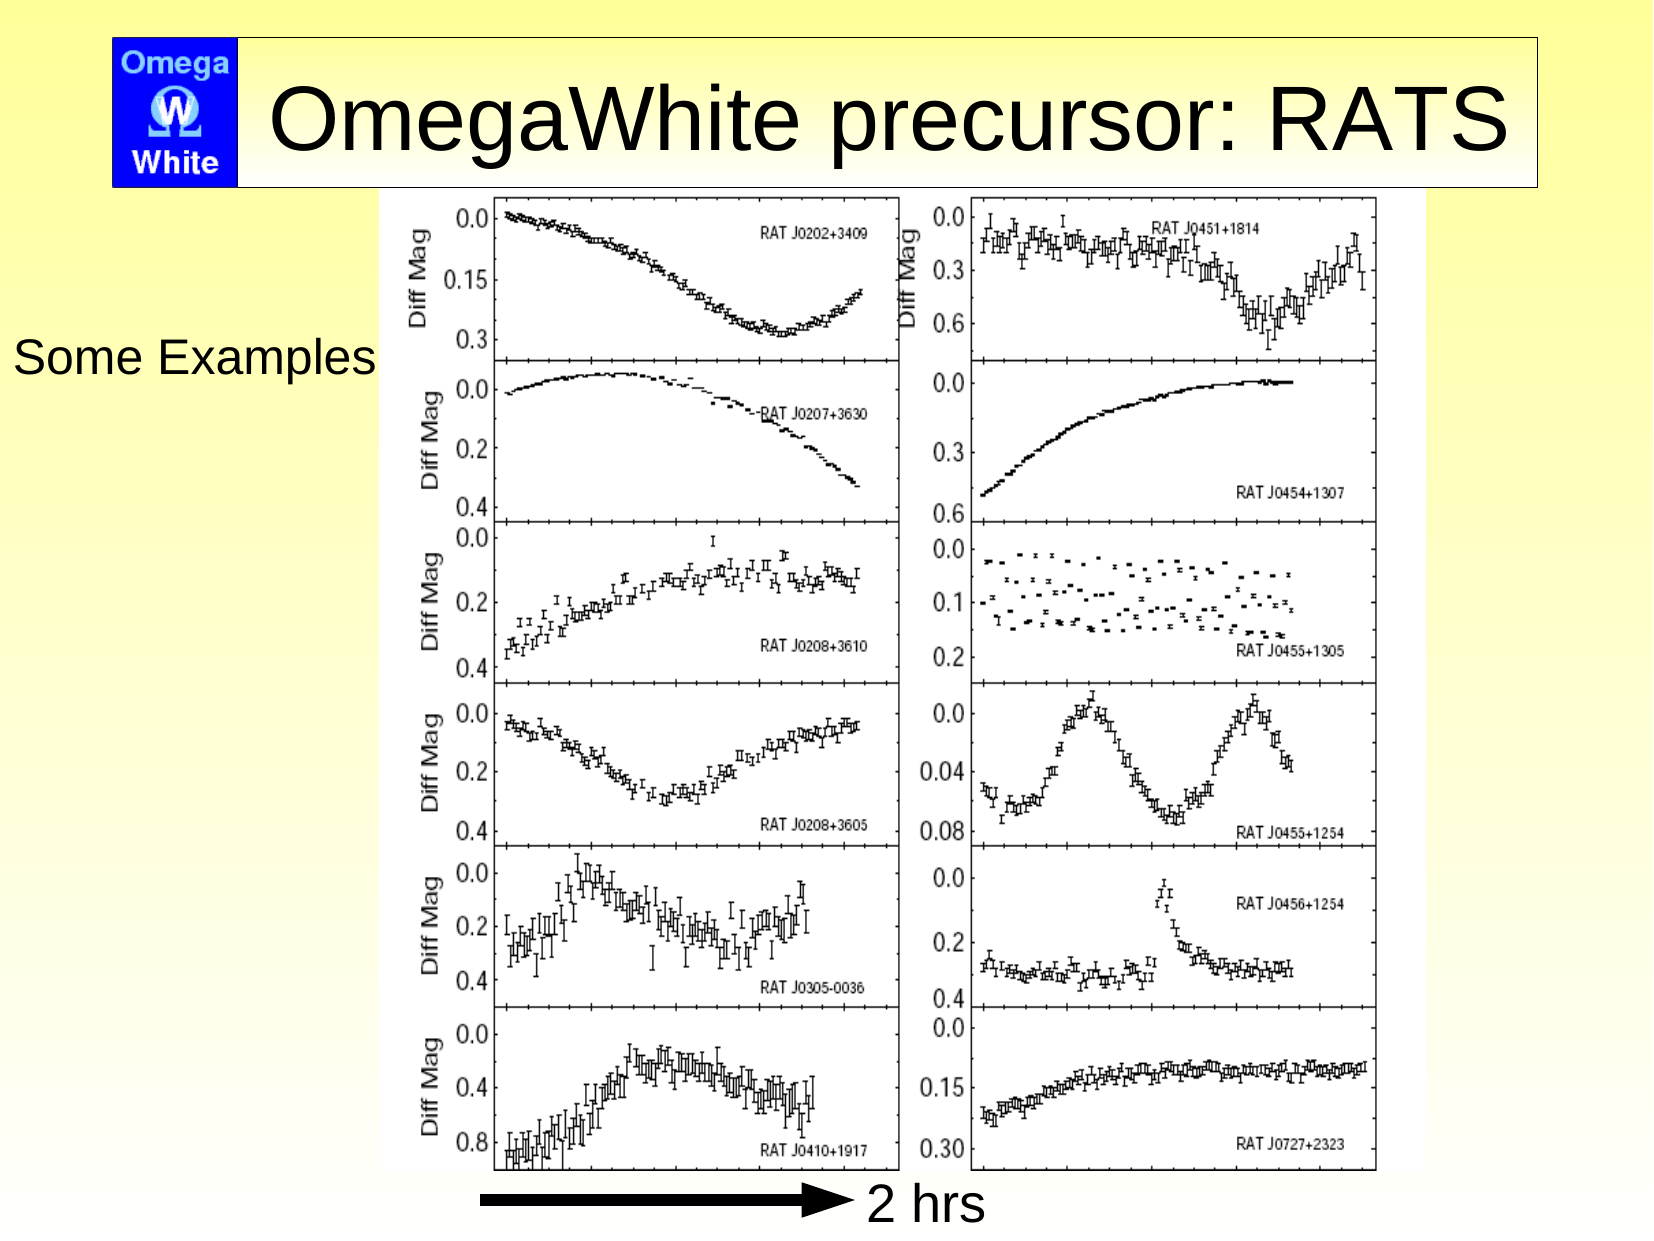

# OmegaWhite precursor: RATS
Some Examples
2 hrs